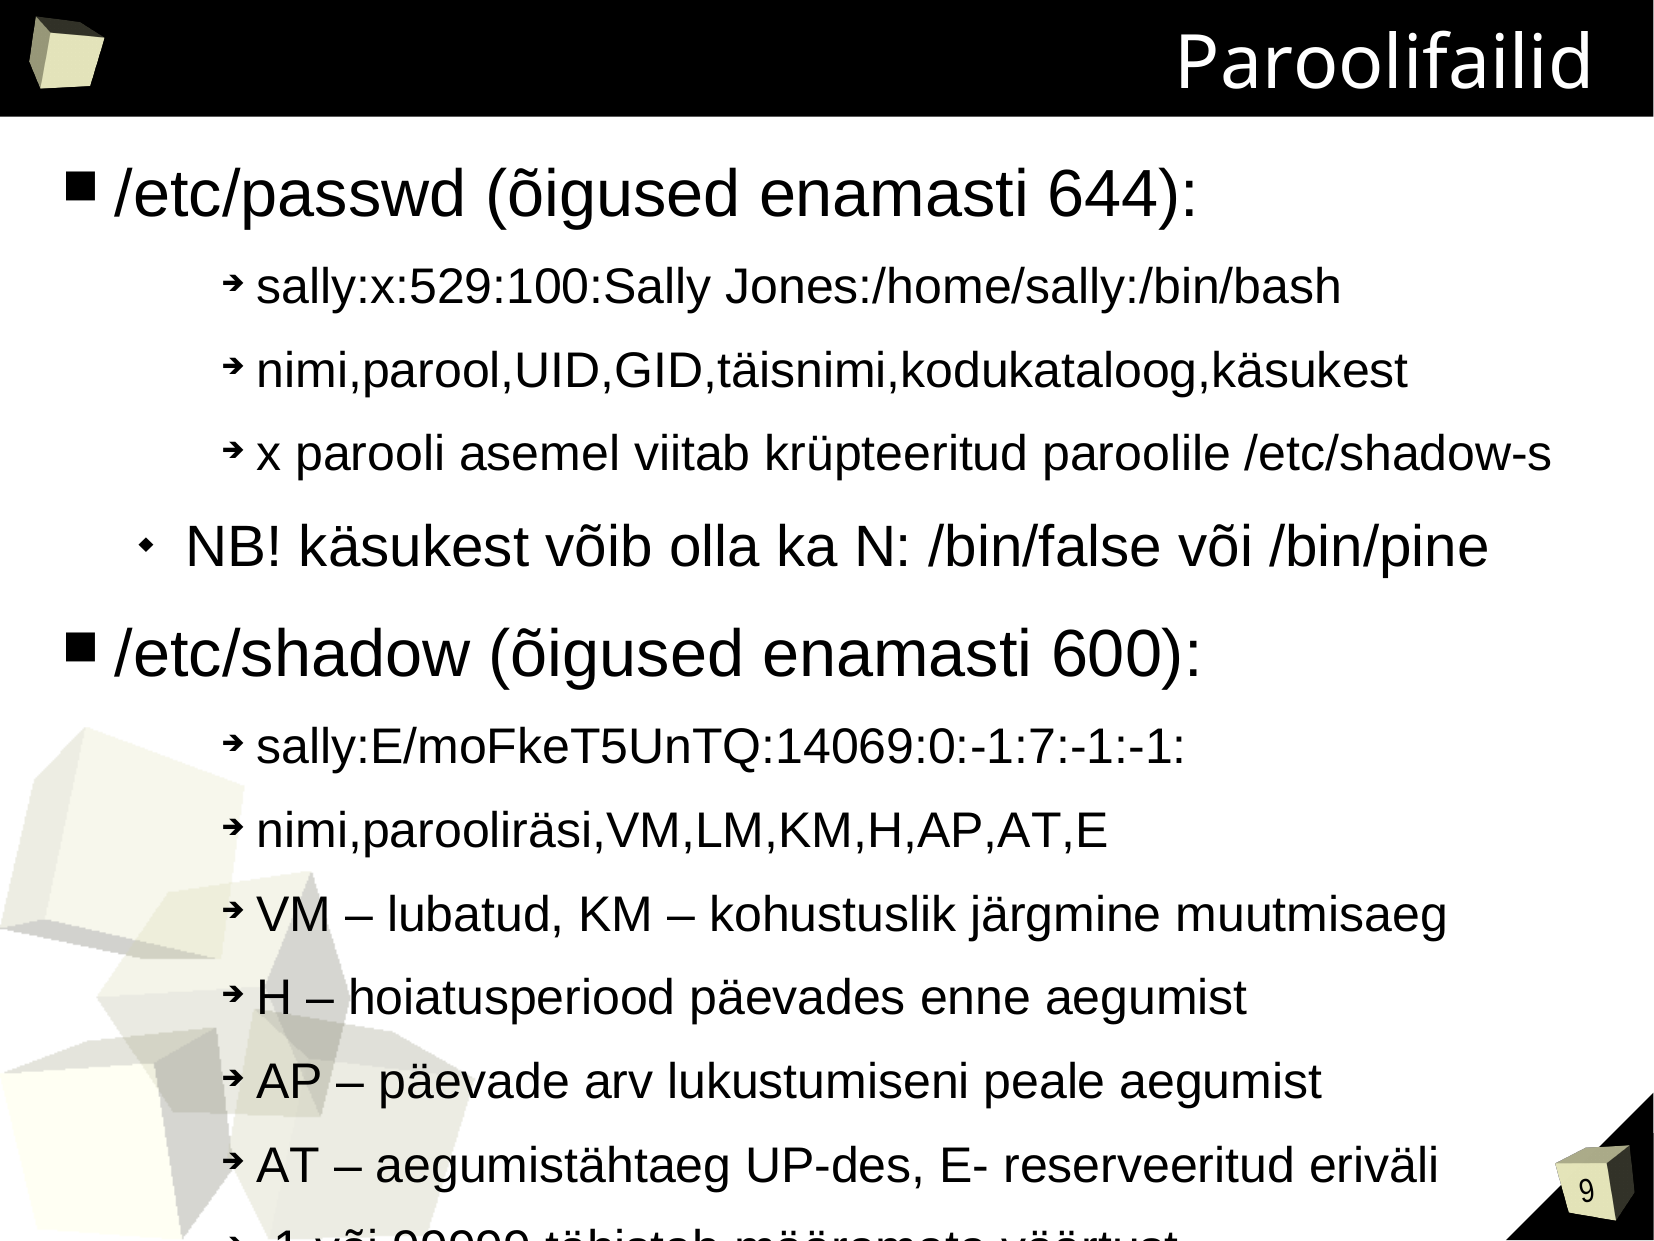

# Paroolifailid
/etc/passwd (õigused enamasti 644):
sally:x:529:100:Sally Jones:/home/sally:/bin/bash
nimi,parool,UID,GID,täisnimi,kodukataloog,käsukest
x parooli asemel viitab krüpteeritud paroolile /etc/shadow-s
NB! käsukest võib olla ka N: /bin/false või /bin/pine
/etc/shadow (õigused enamasti 600):
sally:E/moFkeT5UnTQ:14069:0:-1:7:-1:-1:
nimi,parooliräsi,VM,LM,KM,H,AP,AT,E
VM – lubatud, KM – kohustuslik järgmine muutmisaeg
H – hoiatusperiood päevades enne aegumist
AP – päevade arv lukustumiseni peale aegumist
AT – aegumistähtaeg UP-des, E- reserveeritud eriväli
-1 või 99999 tähistab määramata väärtust